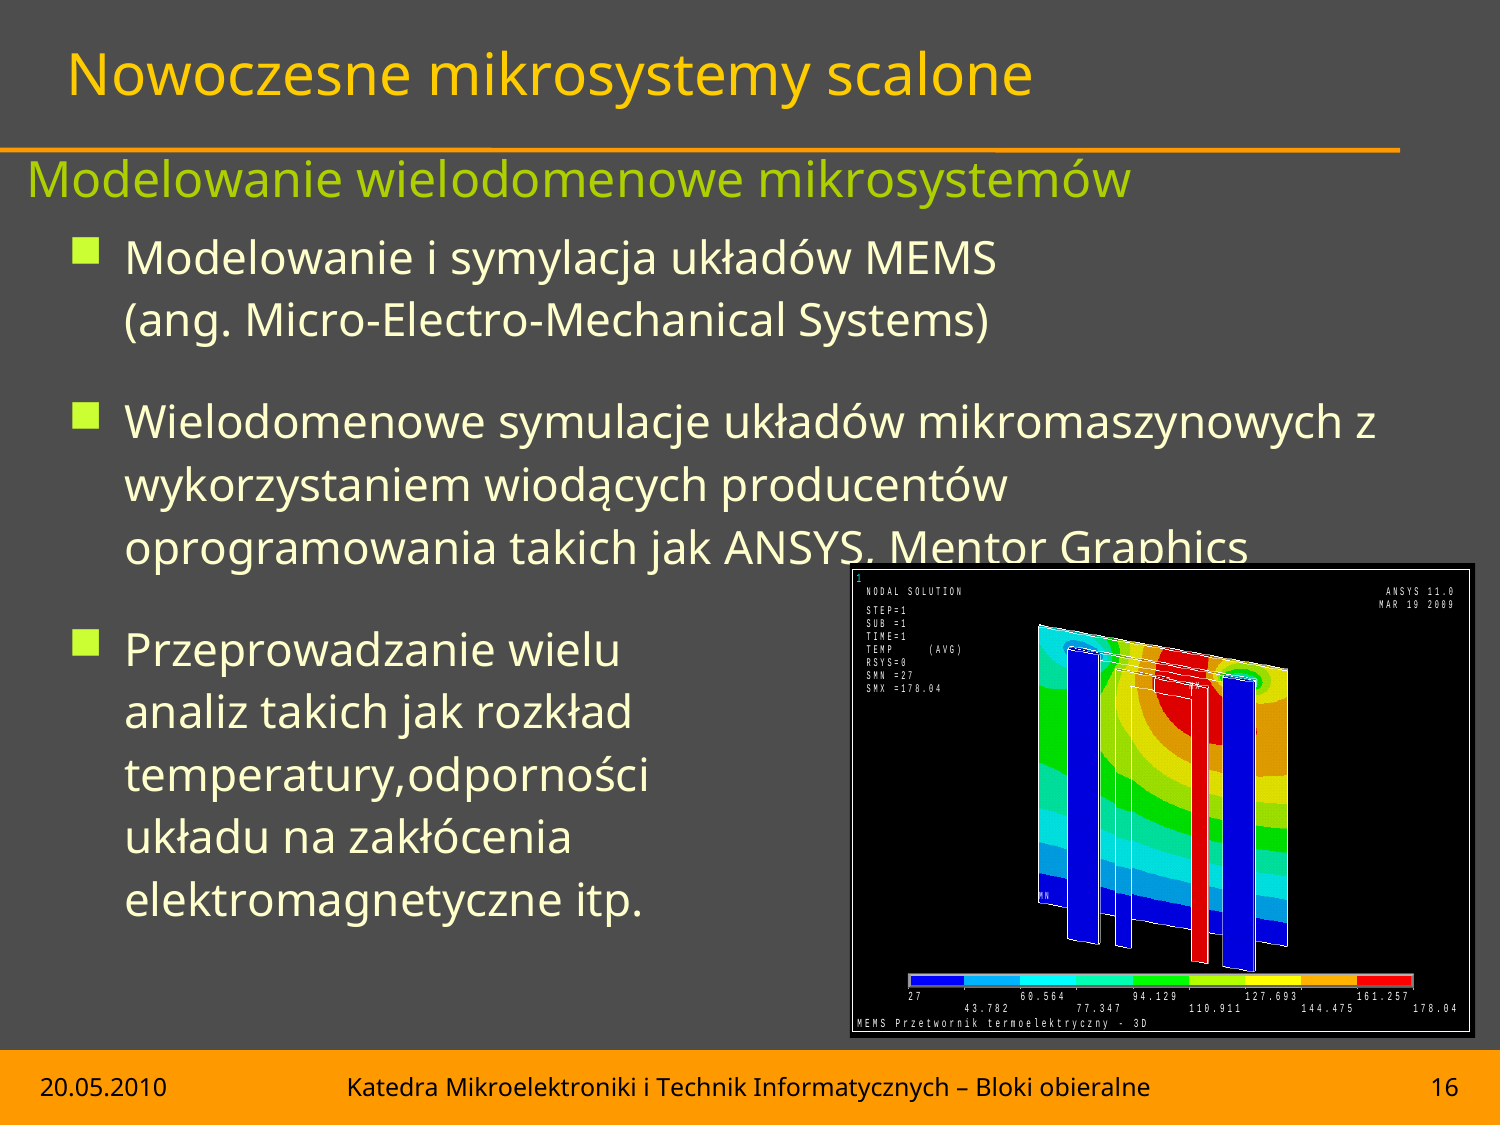

# Nowoczesne mikrosystemy scalone
Modelowanie wielodomenowe mikrosystemów
Modelowanie i symylacja układów MEMS
(ang. Micro-Electro-Mechanical Systems)
Wielodomenowe symulacje układów mikromaszynowych z wykorzystaniem wiodących producentów oprogramowania takich jak ANSYS, Mentor Graphics
Przeprowadzanie wielu
analiz takich jak rozkład
temperatury,odporności
układu na zakłócenia
elektromagnetyczne itp.
20.05.2010
Katedra Mikroelektroniki i Technik Informatycznych – Bloki obieralne
16